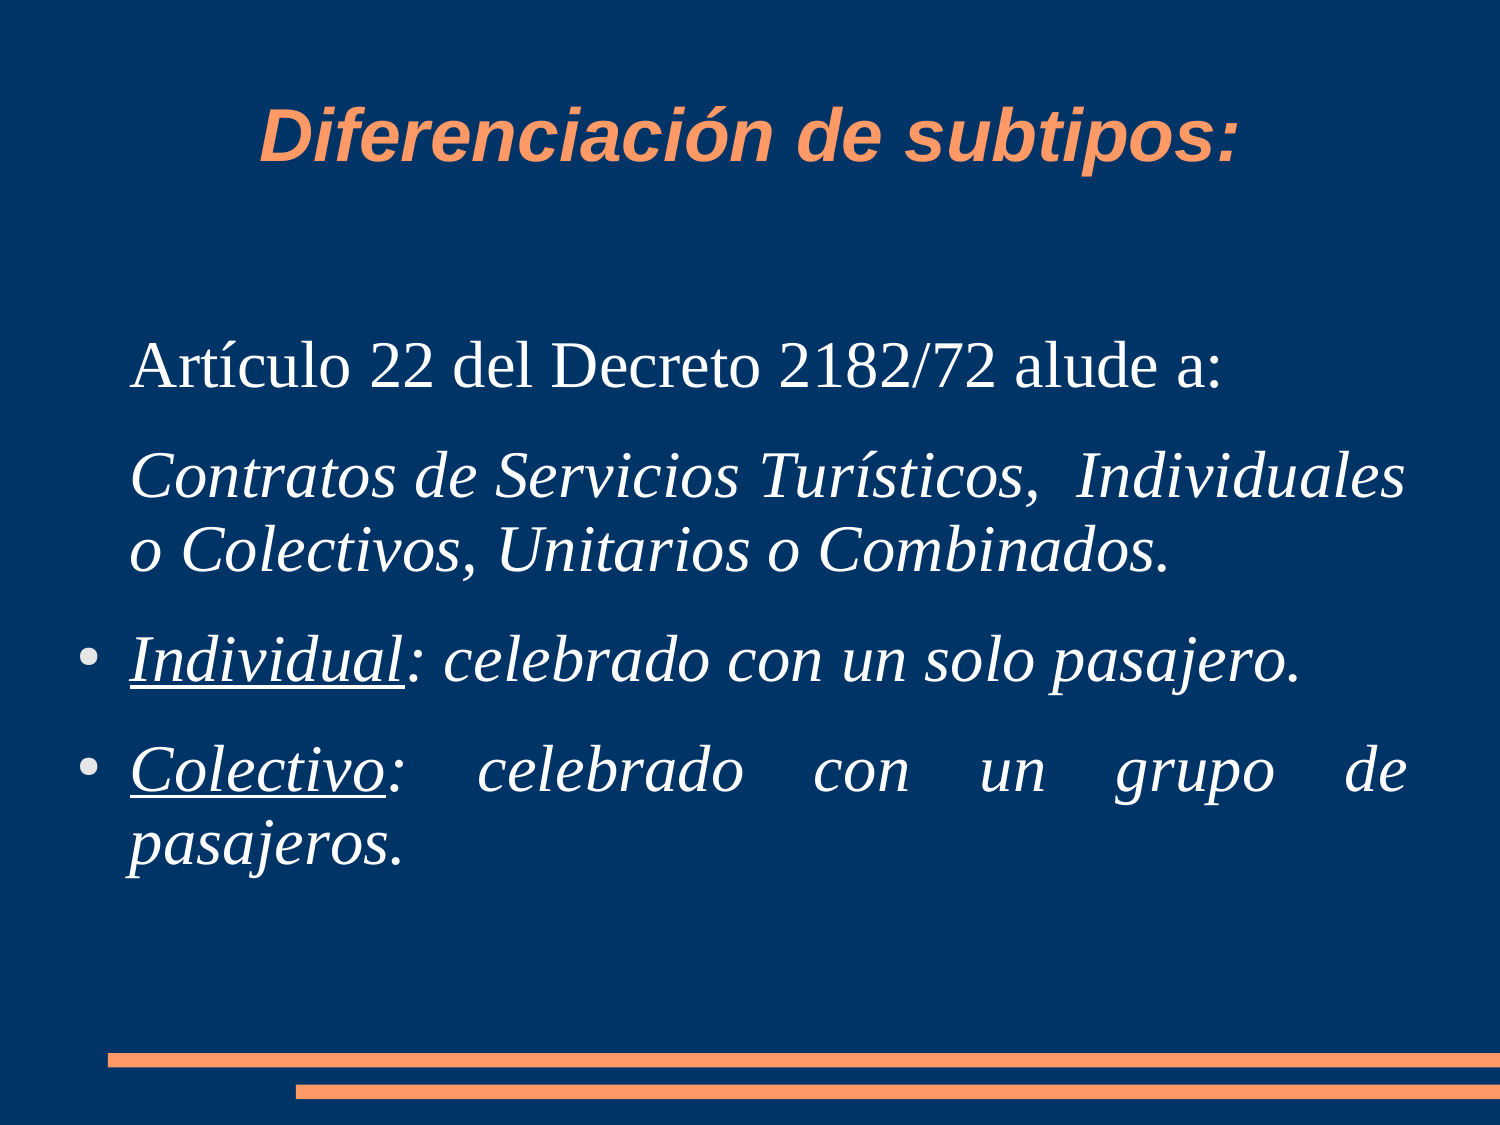

# Diferenciación de subtipos:
Artículo 22 del Decreto 2182/72 alude a:
Contratos de Servicios Turísticos, Individuales o Colectivos, Unitarios o Combinados.
Individual: celebrado con un solo pasajero.
Colectivo: celebrado con un grupo de pasajeros.